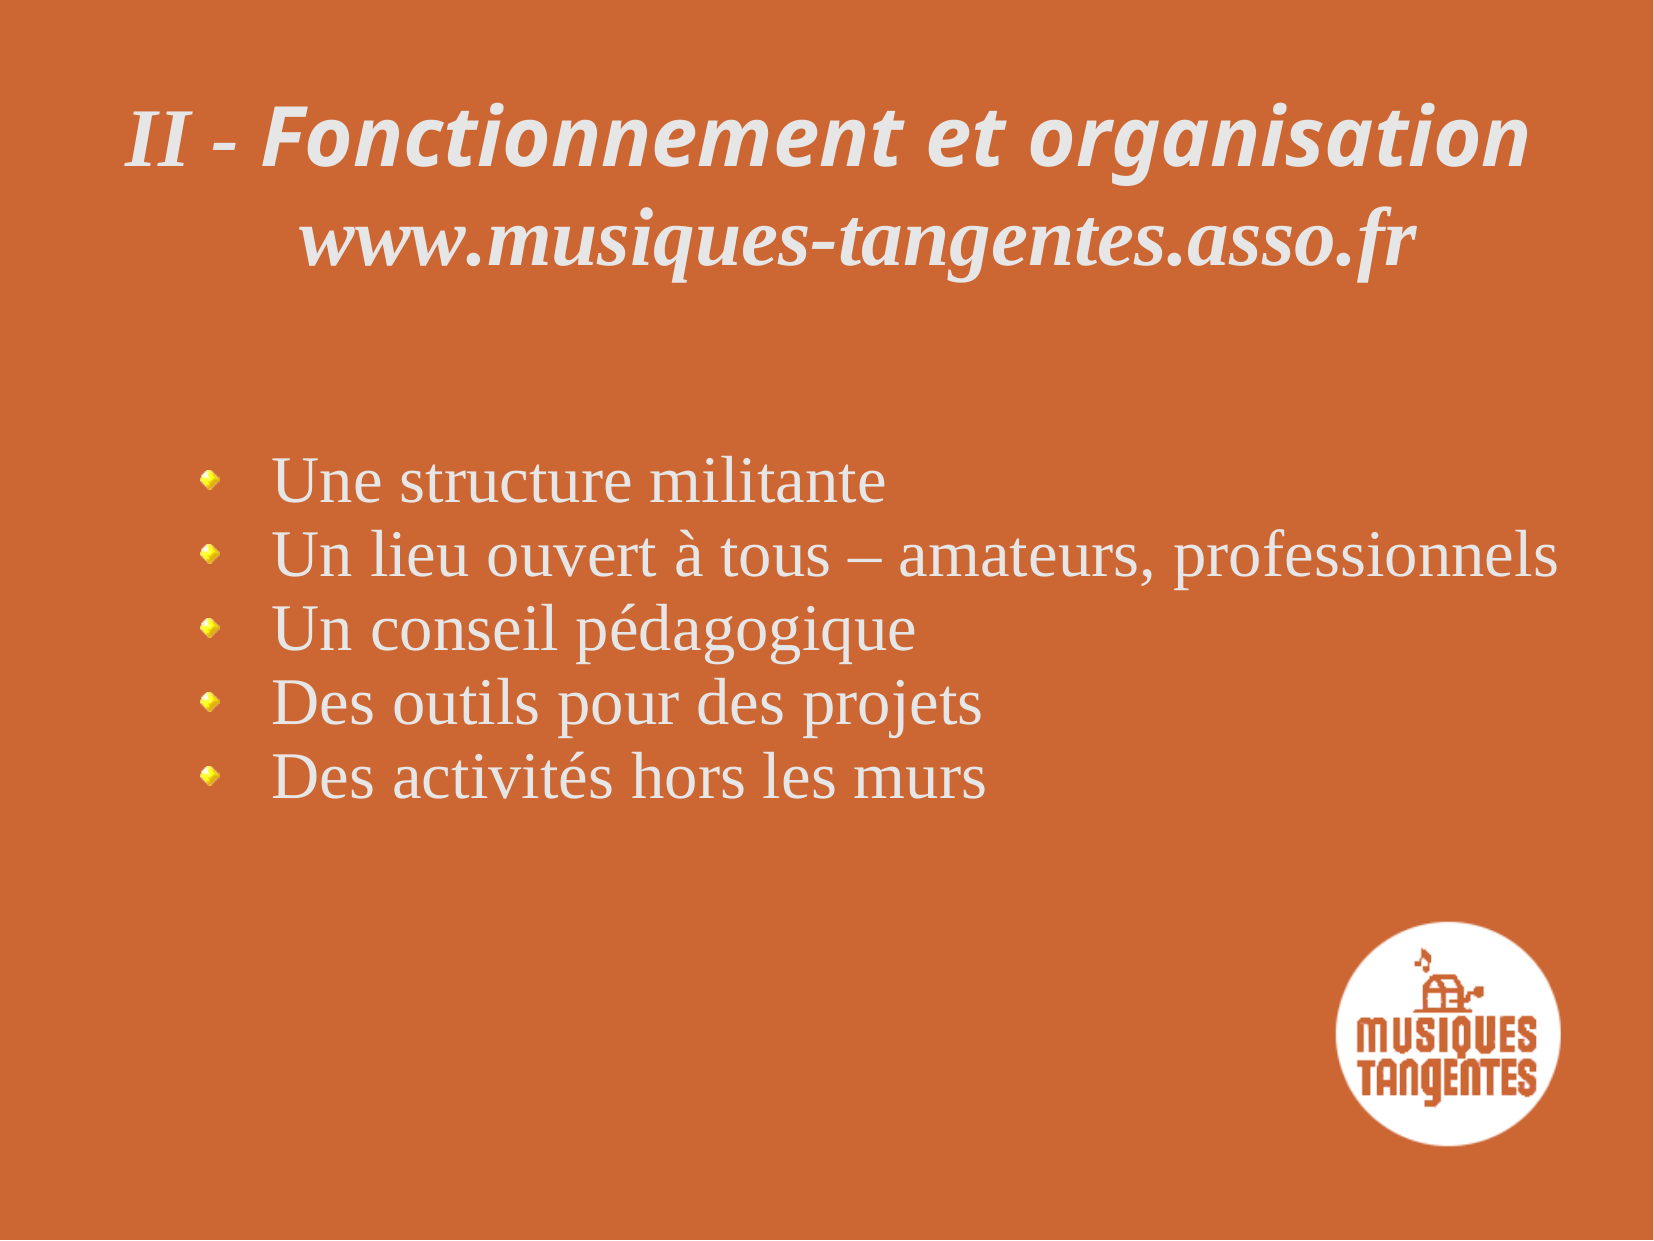

# II - Fonctionnement et organisation www.musiques-tangentes.asso.fr
Une structure militante
Un lieu ouvert à tous – amateurs, professionnels
Un conseil pédagogique
Des outils pour des projets
Des activités hors les murs